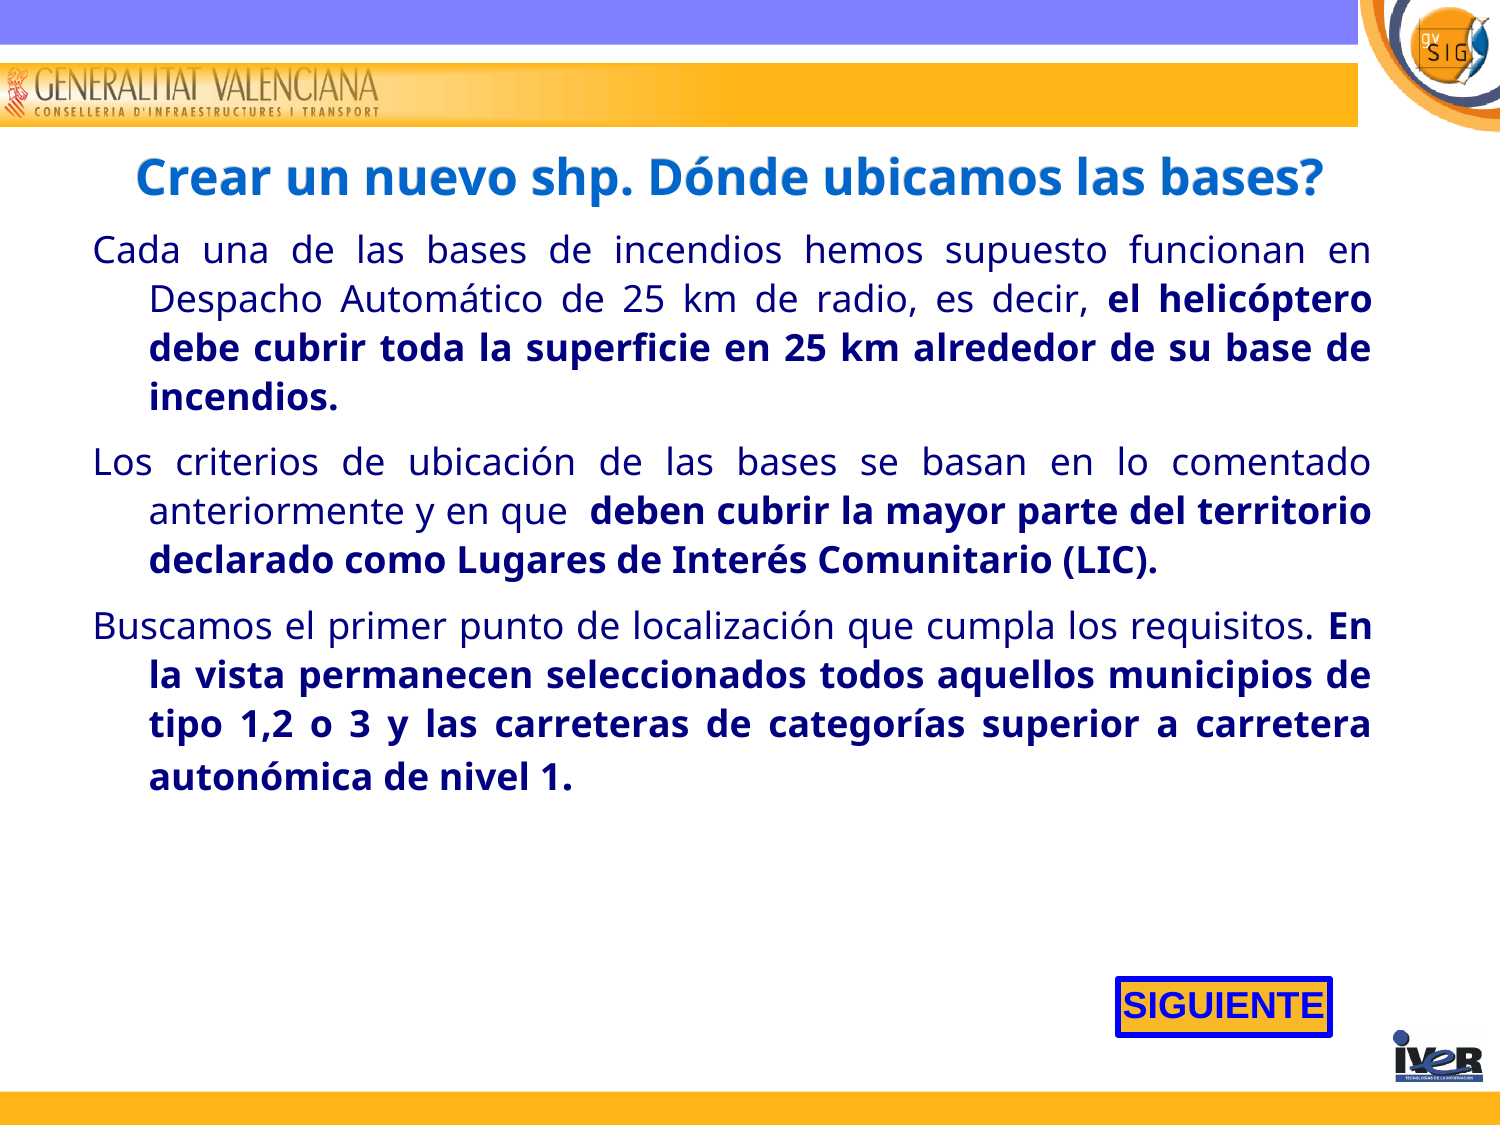

# Crear un nuevo shp. Dónde ubicamos las bases?
Cada una de las bases de incendios hemos supuesto funcionan en Despacho Automático de 25 km de radio, es decir, el helicóptero debe cubrir toda la superficie en 25 km alrededor de su base de incendios.
Los criterios de ubicación de las bases se basan en lo comentado anteriormente y en que deben cubrir la mayor parte del territorio declarado como Lugares de Interés Comunitario (LIC).
Buscamos el primer punto de localización que cumpla los requisitos. En la vista permanecen seleccionados todos aquellos municipios de tipo 1,2 o 3 y las carreteras de categorías superior a carretera autonómica de nivel 1.
SIGUIENTE